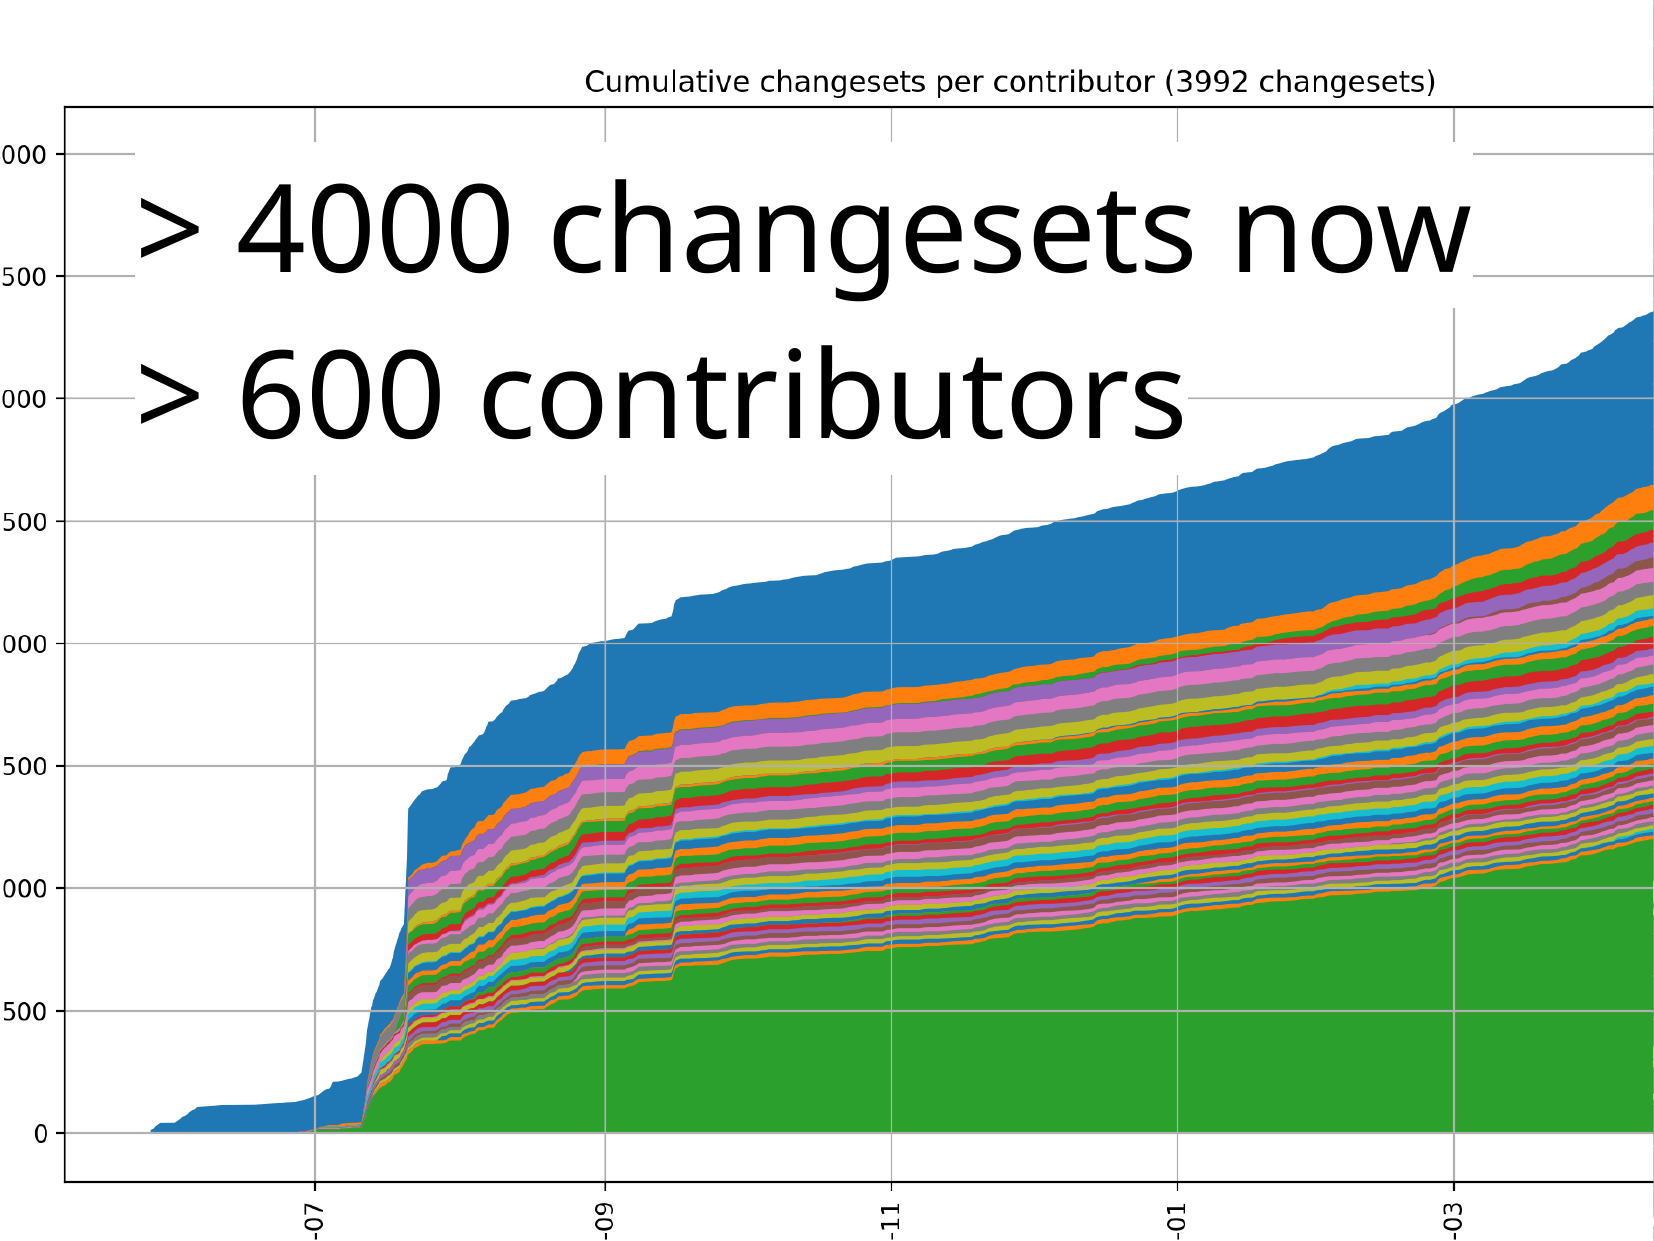

# > 4000 changesets now > 600 contributors